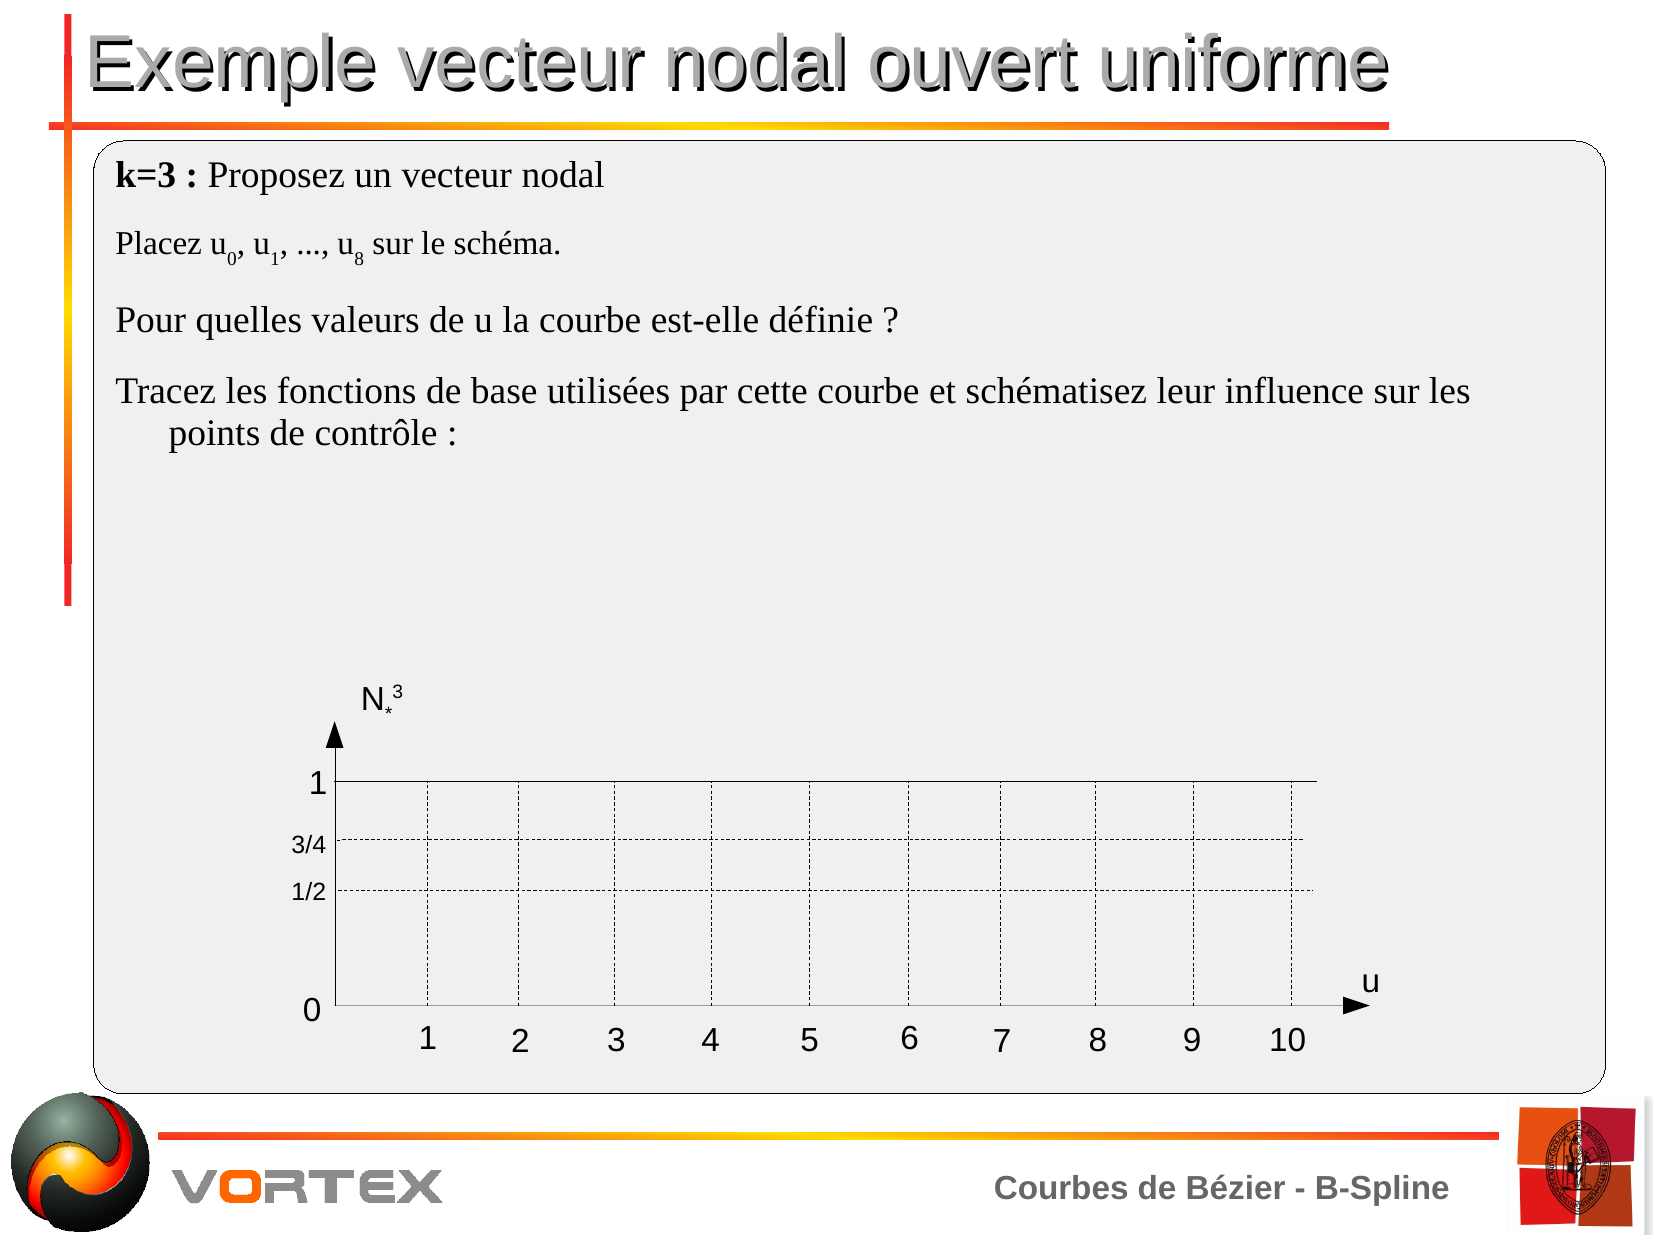

# Exemple vecteur nodal ouvert uniforme
k=3 : Proposez un vecteur nodal
Placez u0, u1, ..., u8 sur le schéma.
Pour quelles valeurs de u la courbe est-elle définie ?
Tracez les fonctions de base utilisées par cette courbe et schématisez leur influence sur les points de contrôle :
N*3
1
u
0
1
6
3
4
5
8
9
10
2
7
3/4
1/2